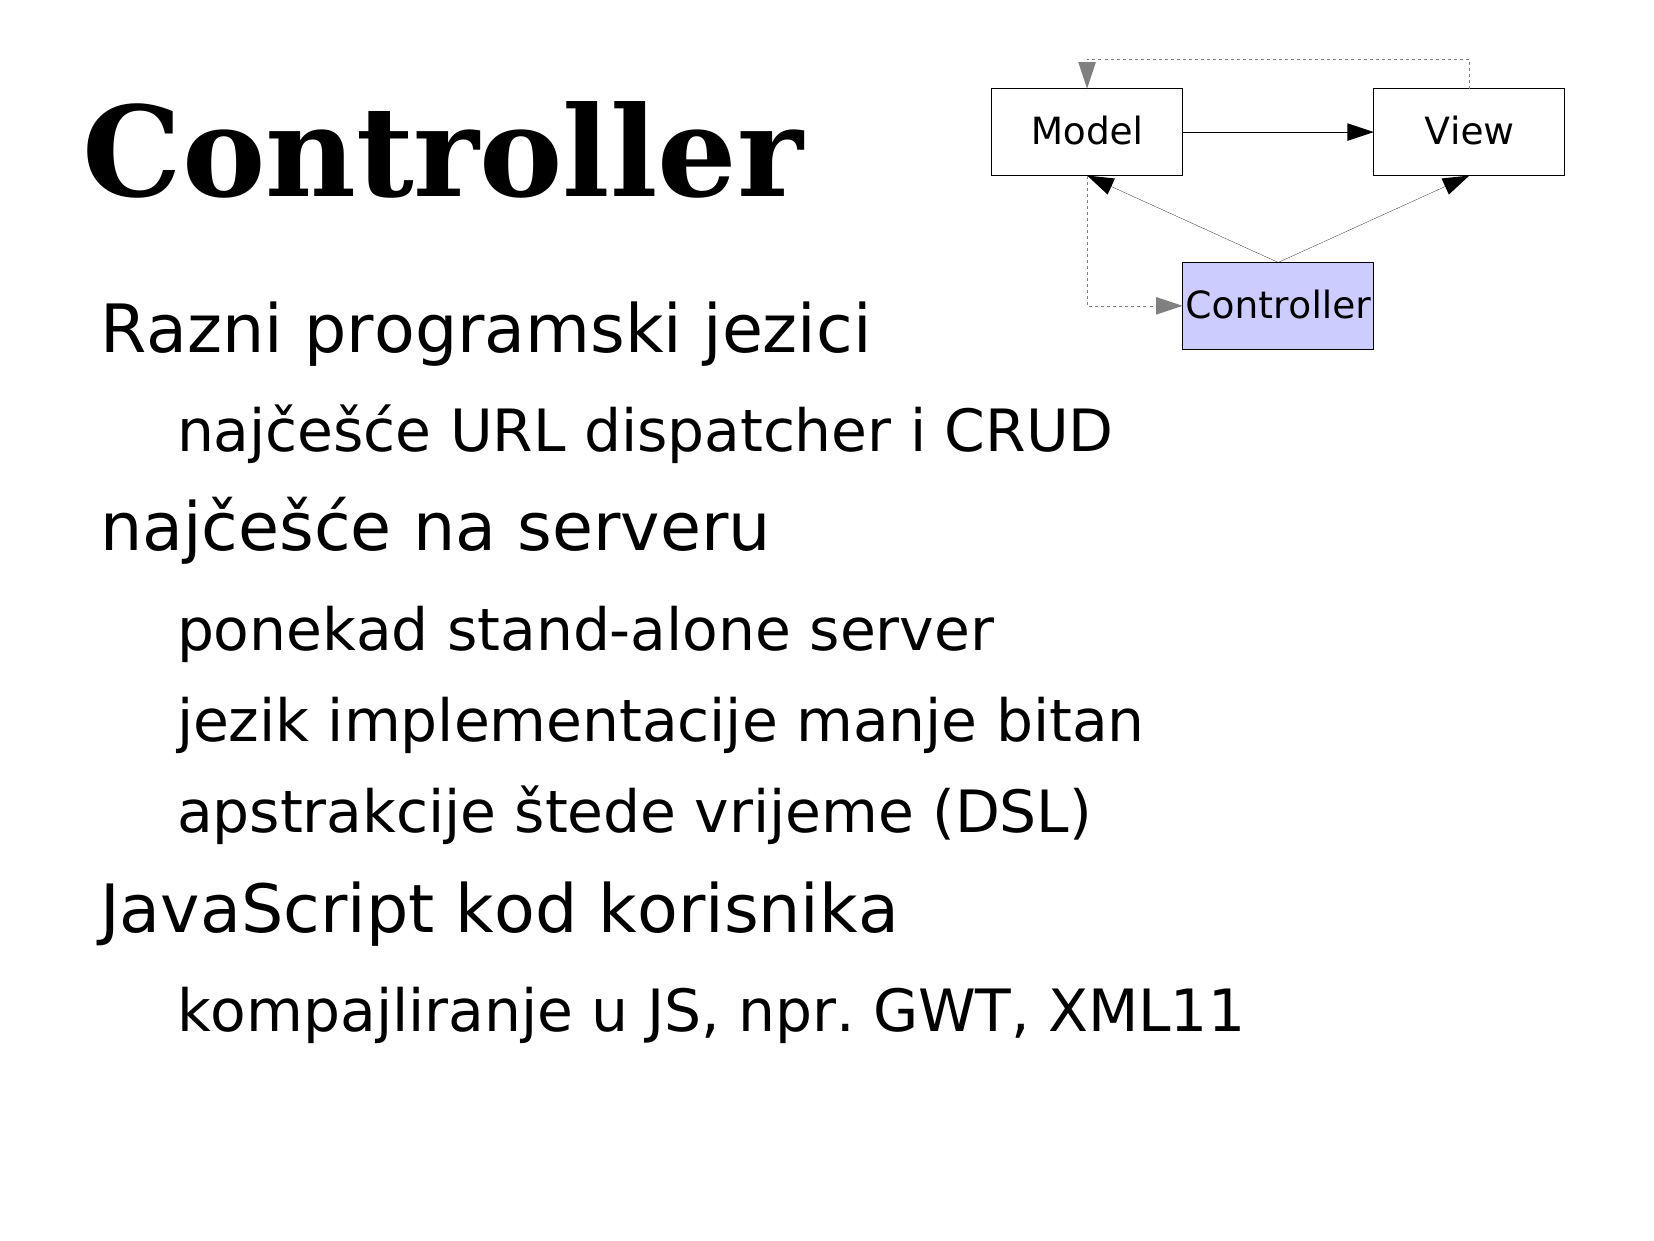

# Controller
Model
View
Controller
Razni programski jezici
najčešće URL dispatcher i CRUD
najčešće na serveru
ponekad stand-alone server
jezik implementacije manje bitan
apstrakcije štede vrijeme (DSL)
JavaScript kod korisnika
kompajliranje u JS, npr. GWT, XML11